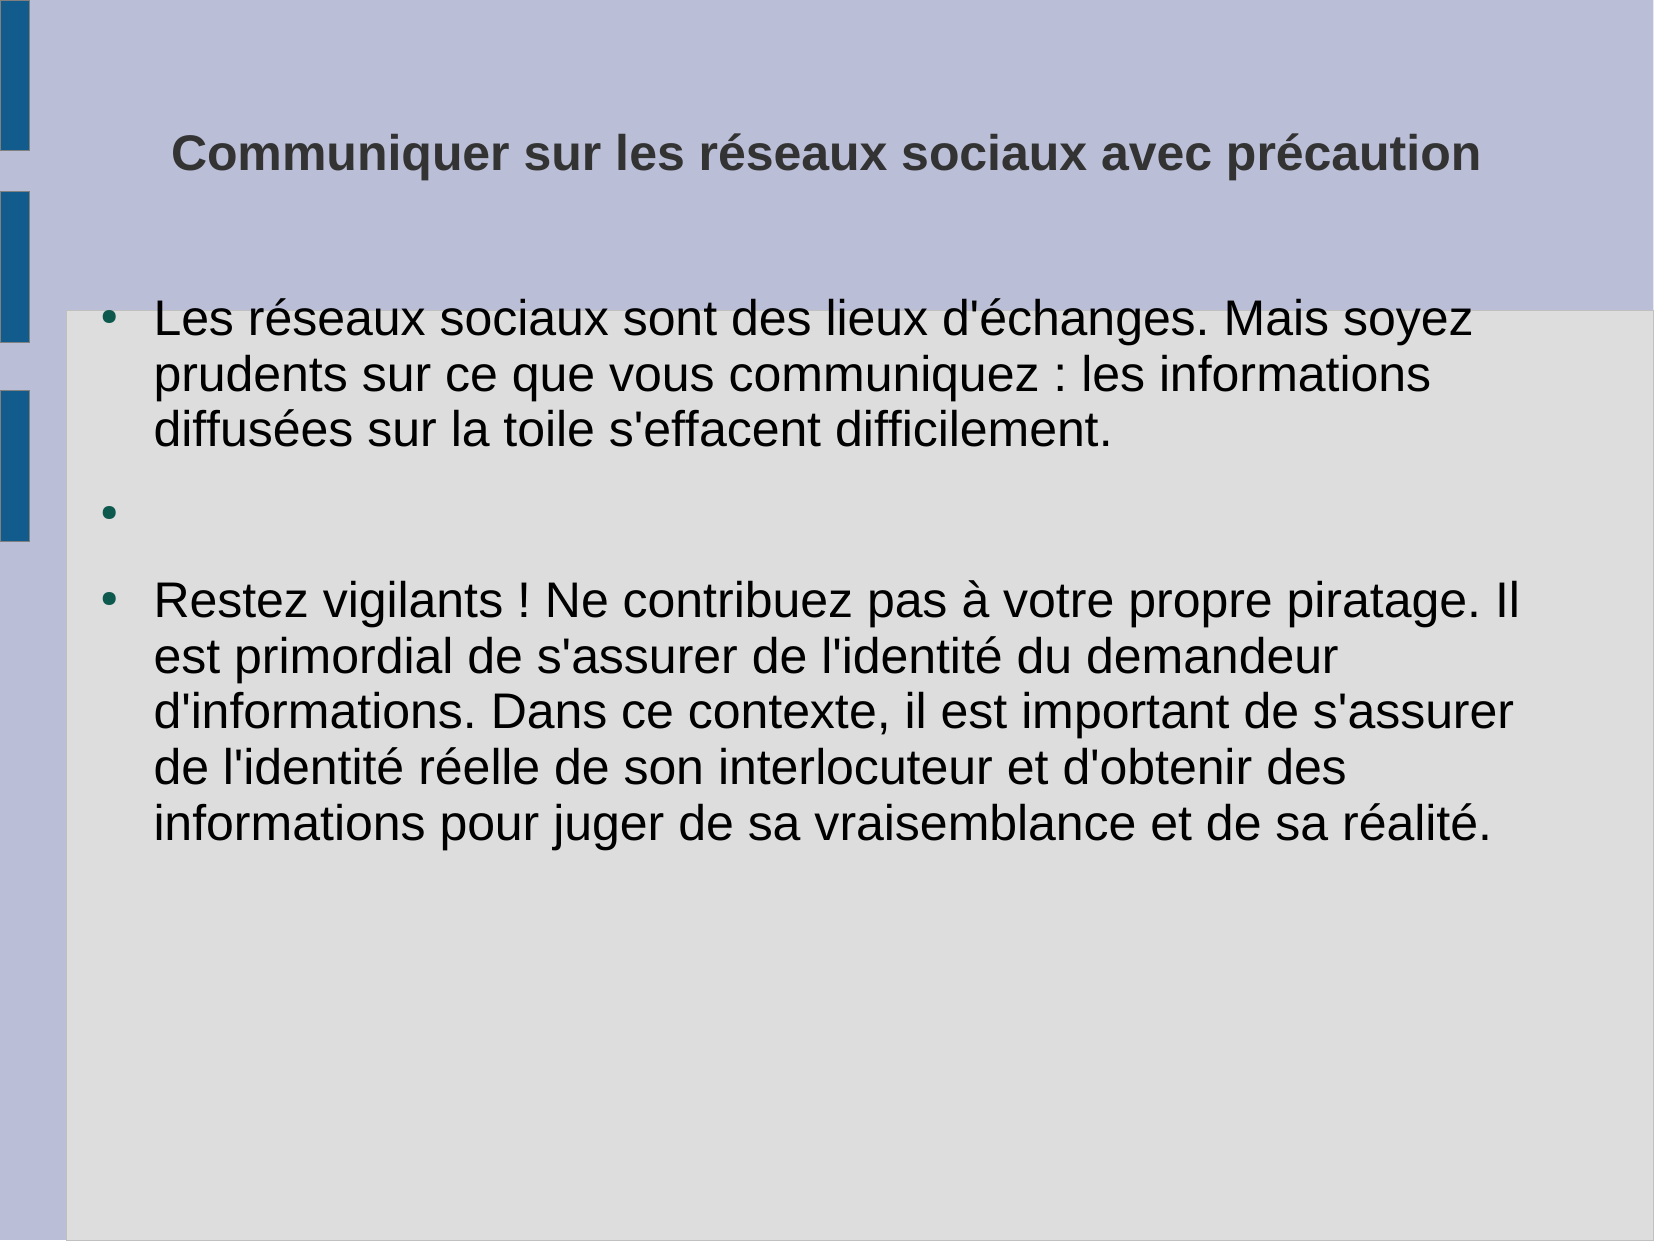

# Communiquer sur les réseaux sociaux avec précaution
Les réseaux sociaux sont des lieux d'échanges. Mais soyez prudents sur ce que vous communiquez : les informations diffusées sur la toile s'effacent difficilement.
Restez vigilants ! Ne contribuez pas à votre propre piratage. Il est primordial de s'assurer de l'identité du demandeur d'informations. Dans ce contexte, il est important de s'assurer de l'identité réelle de son interlocuteur et d'obtenir des informations pour juger de sa vraisemblance et de sa réalité.